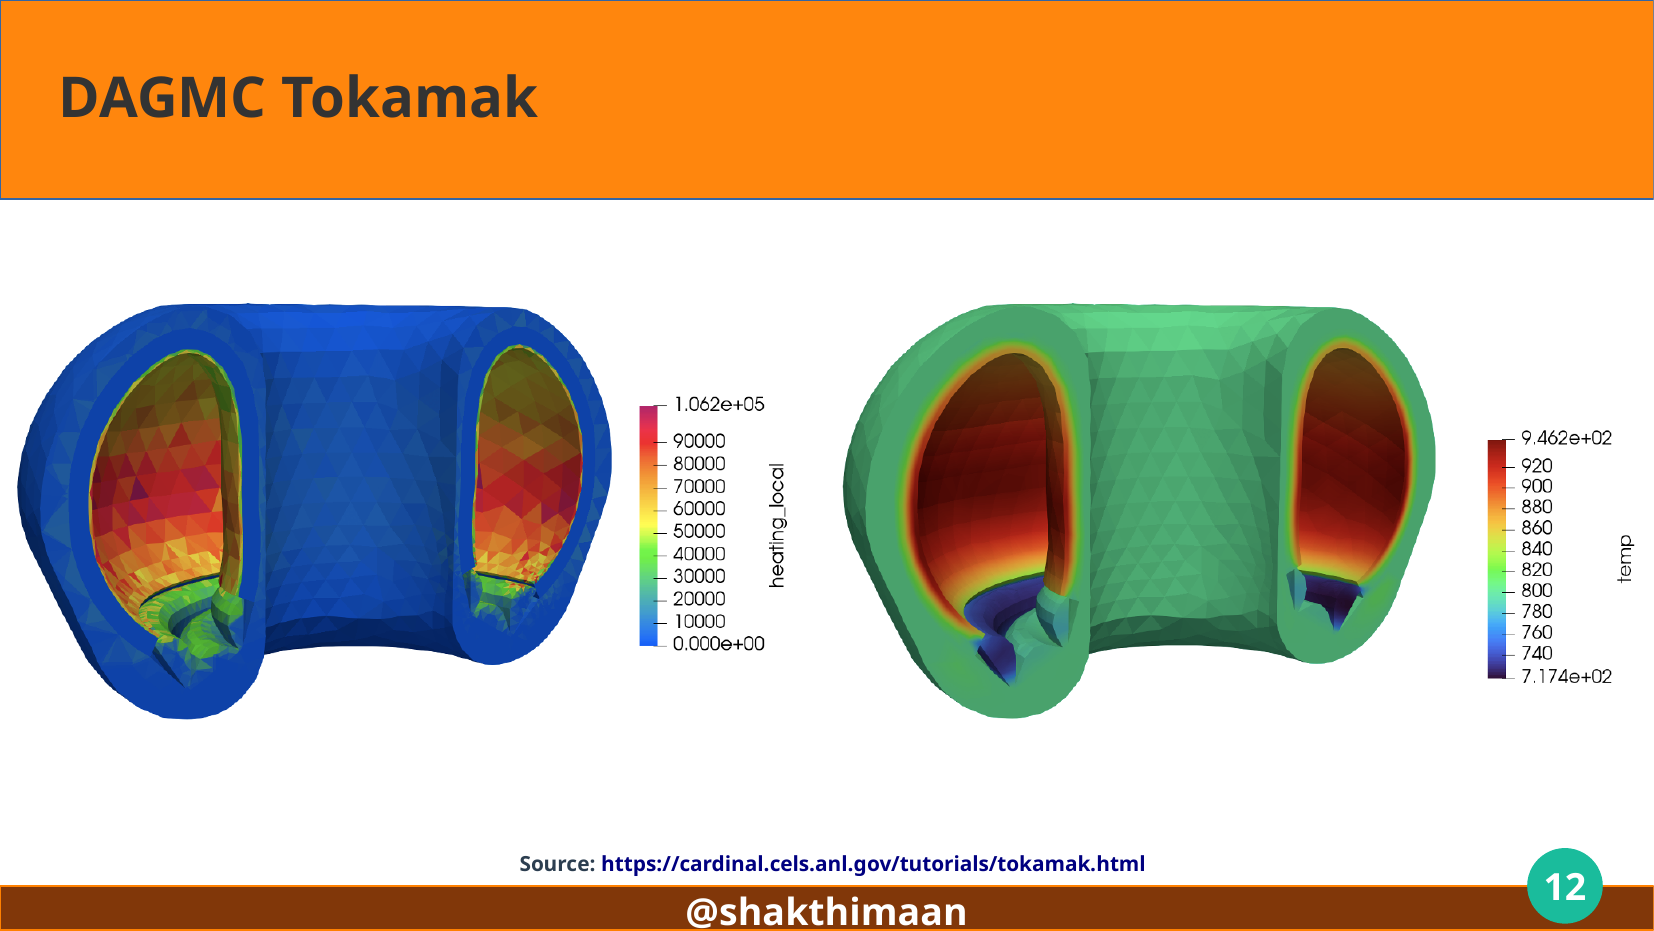

# DAGMC Tokamak
12
Source: https://cardinal.cels.anl.gov/tutorials/tokamak.html
@shakthimaan